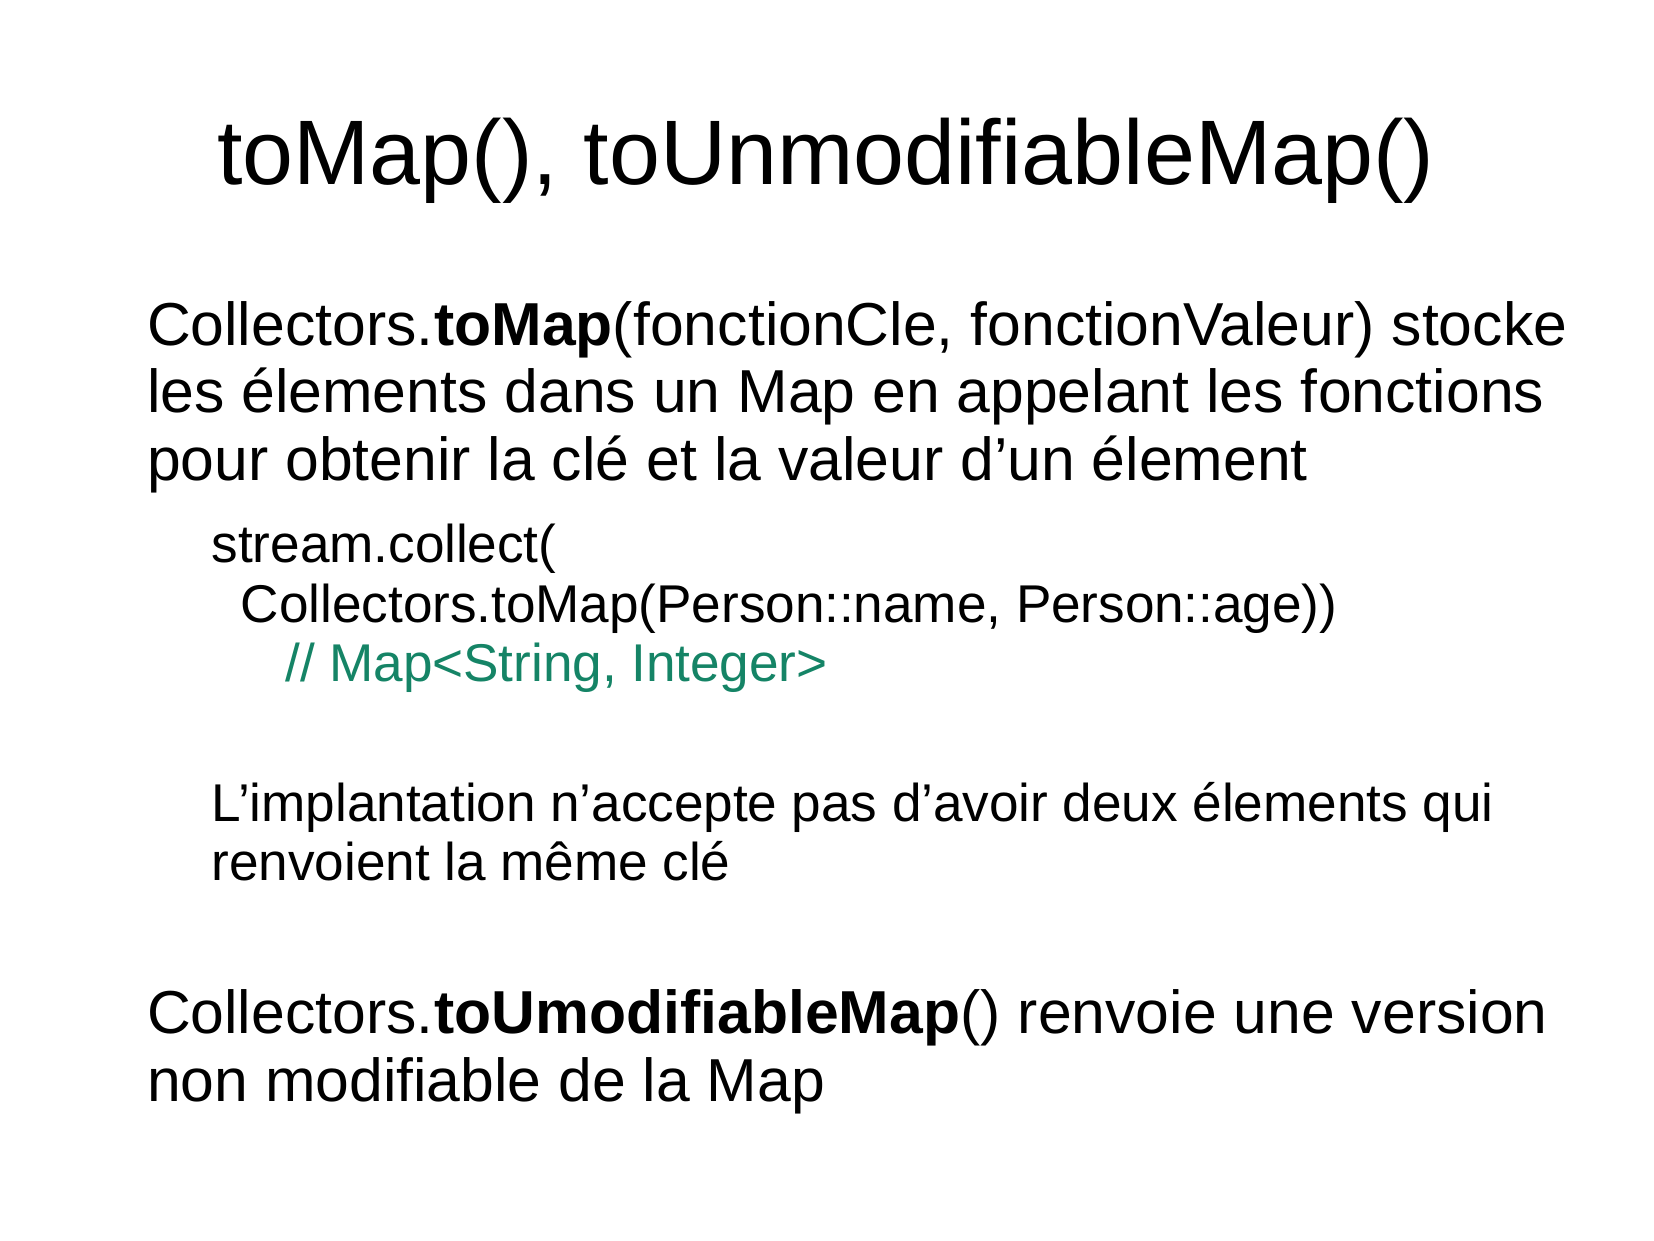

# toMap(), toUnmodifiableMap()
Collectors.toMap(fonctionCle, fonctionValeur) stocke les élements dans un Map en appelant les fonctions pour obtenir la clé et la valeur d’un élement
stream.collect(
 Collectors.toMap(Person::name, Person::age))
 // Map<String, Integer>
L’implantation n’accepte pas d’avoir deux élements qui renvoient la même clé
Collectors.toUmodifiableMap() renvoie une version non modifiable de la Map